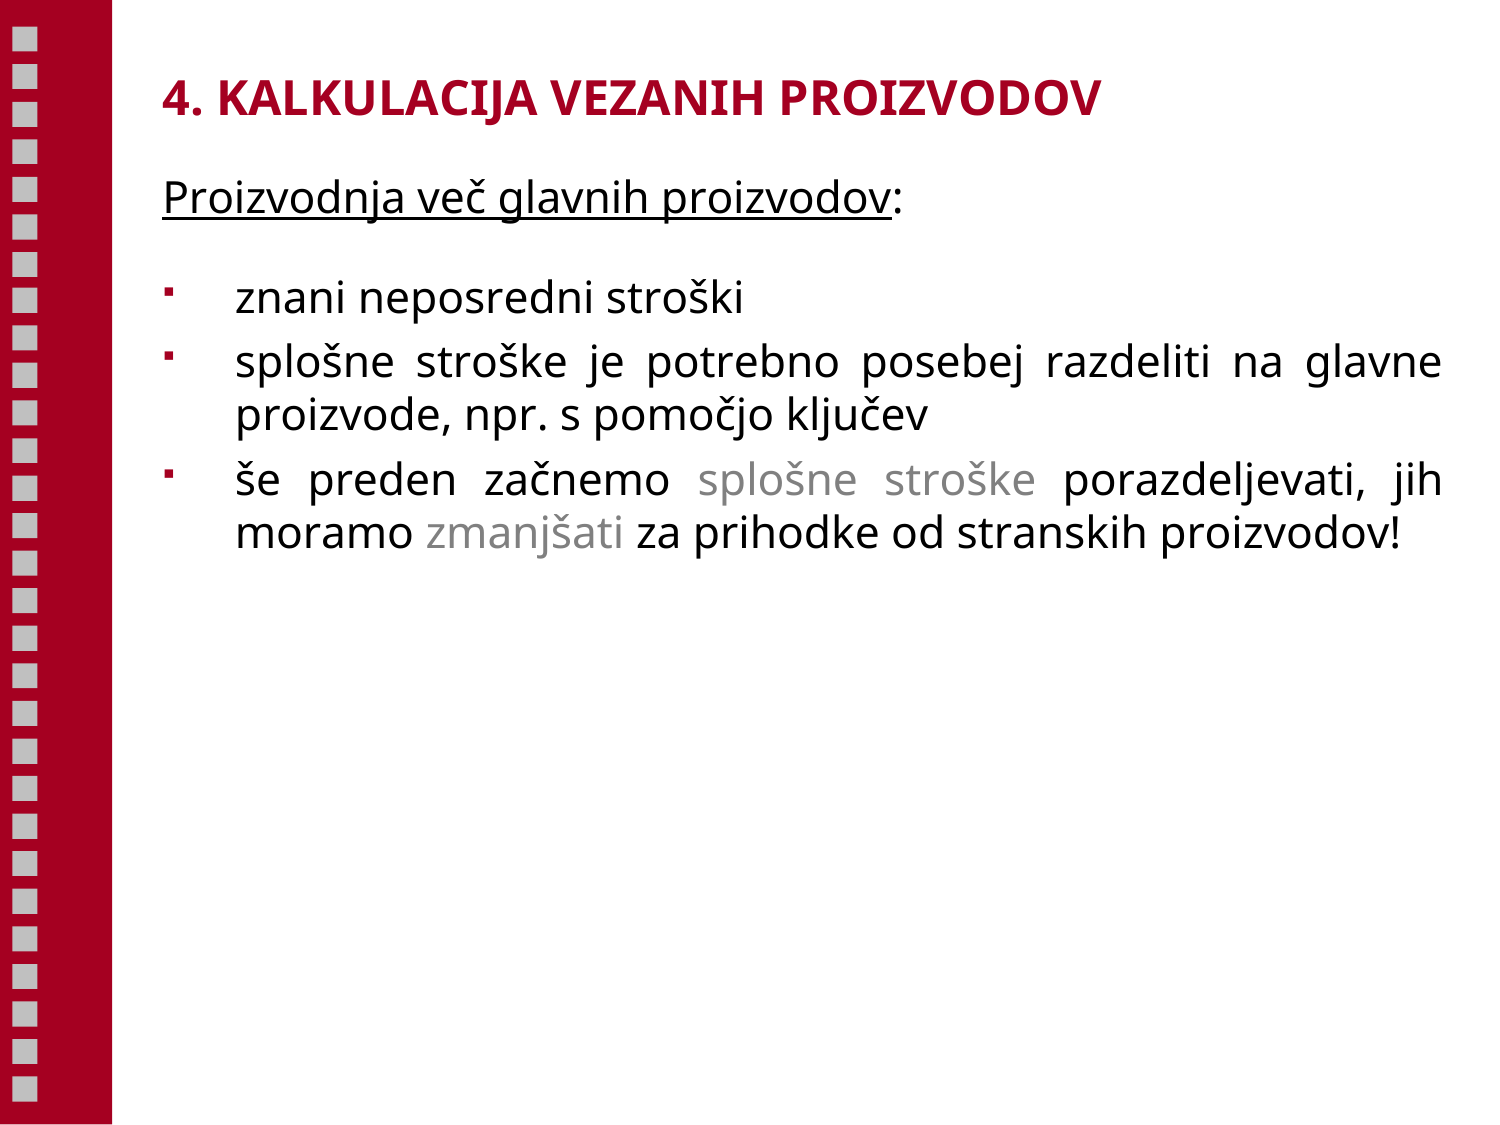

4. KALKULACIJA VEZANIH PROIZVODOV
Proizvodnja več glavnih proizvodov:
znani neposredni stroški
splošne stroške je potrebno posebej razdeliti na glavne proizvode, npr. s pomočjo ključev
še preden začnemo splošne stroške porazdeljevati, jih moramo zmanjšati za prihodke od stranskih proizvodov!